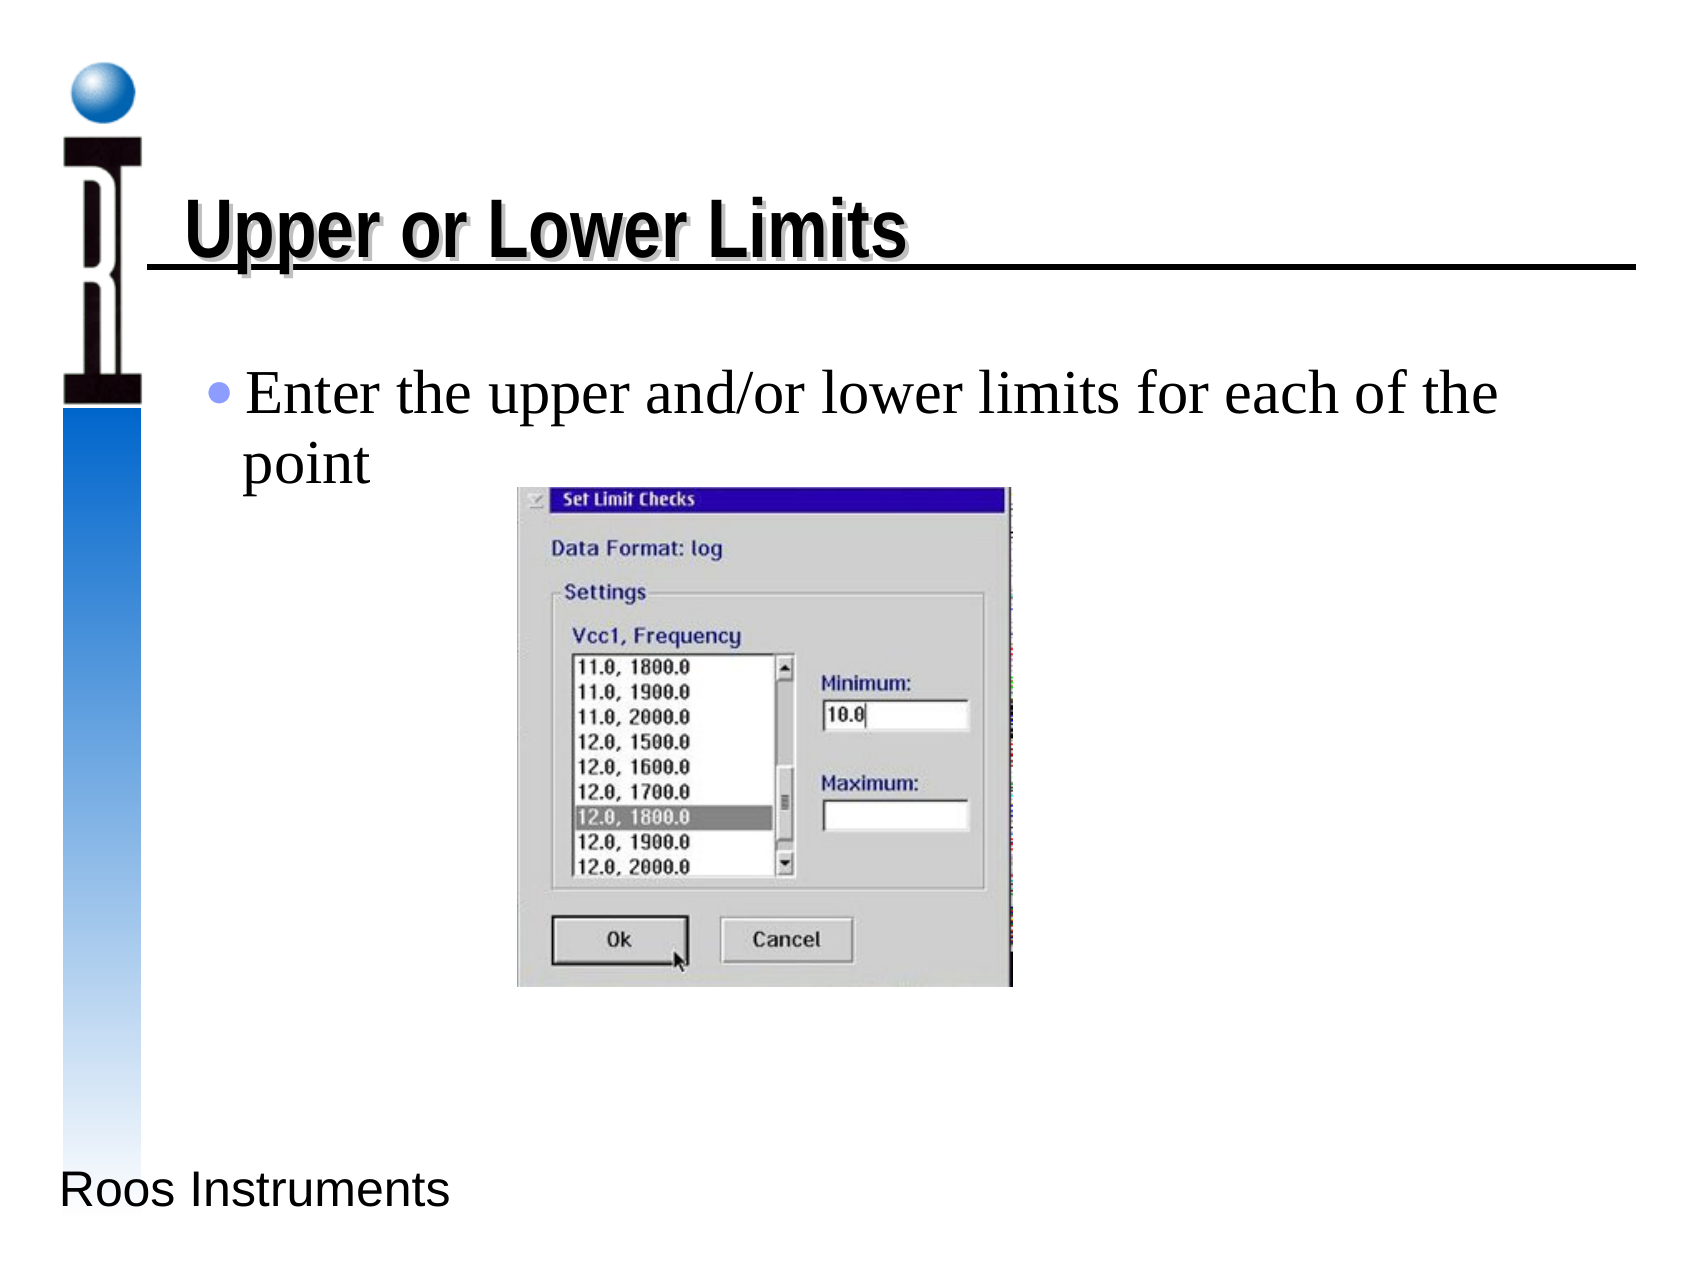

Upper or Lower Limits
Enter the upper and/or lower limits for each of the point